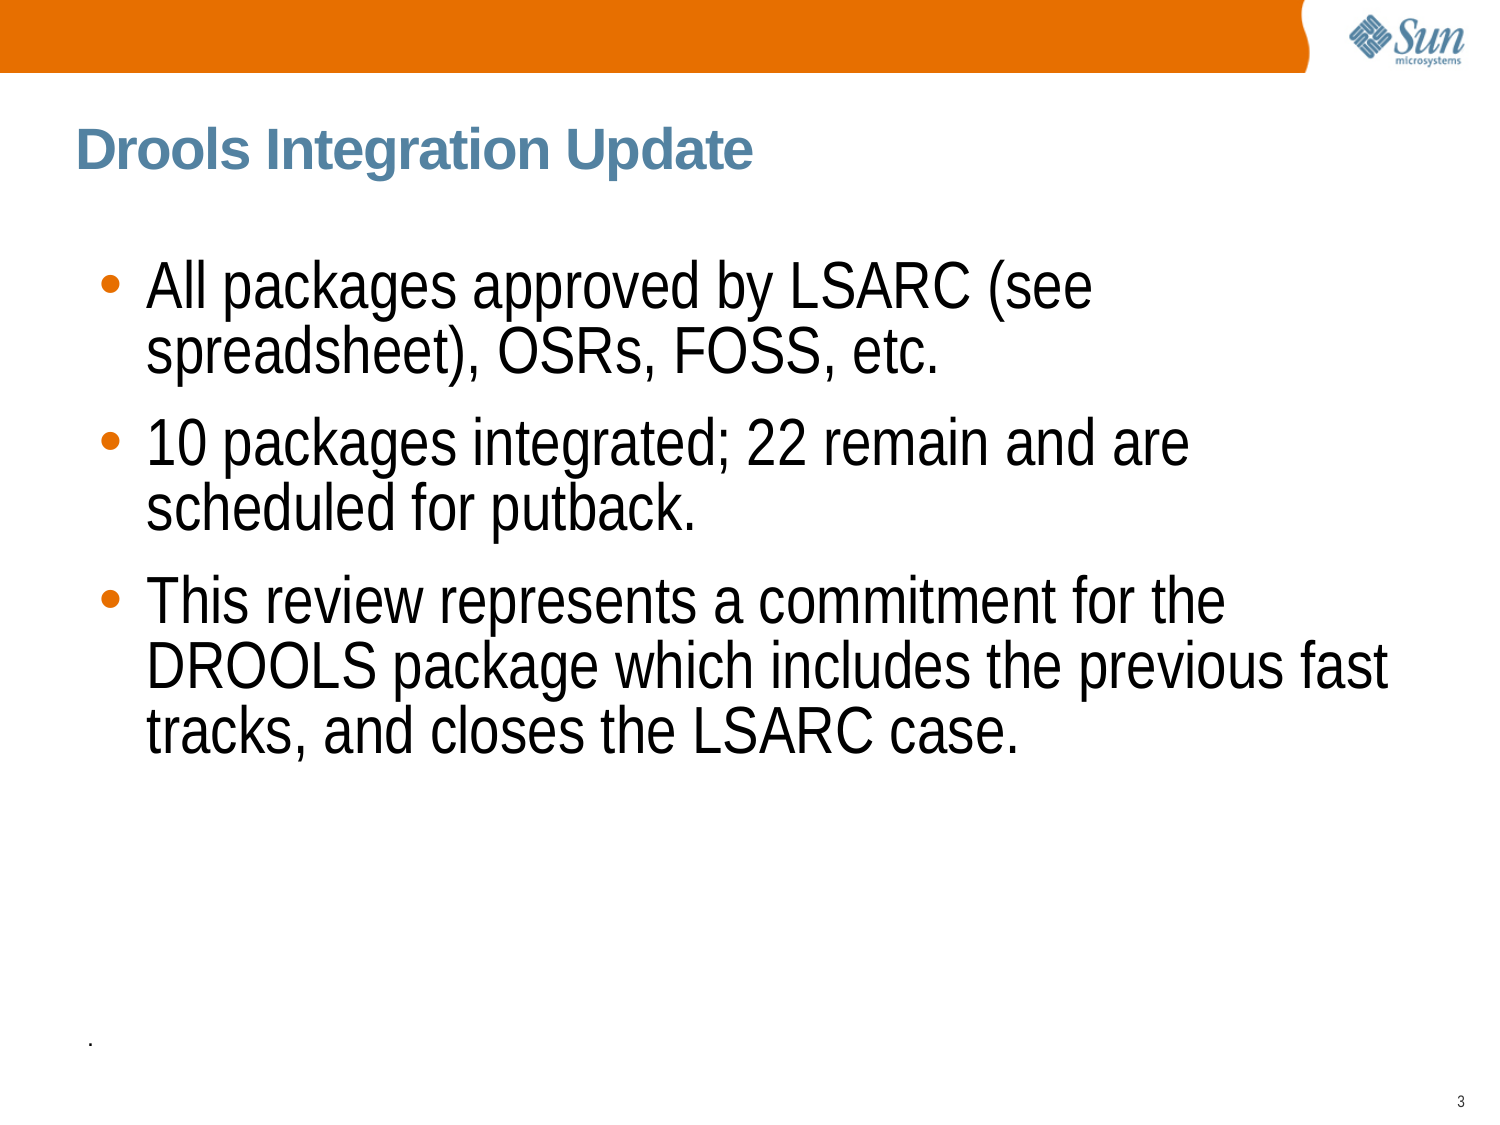

# Drools Integration Update
All packages approved by LSARC (see spreadsheet), OSRs, FOSS, etc.
10 packages integrated; 22 remain and are scheduled for putback.
This review represents a commitment for the DROOLS package which includes the previous fast tracks, and closes the LSARC case.
.